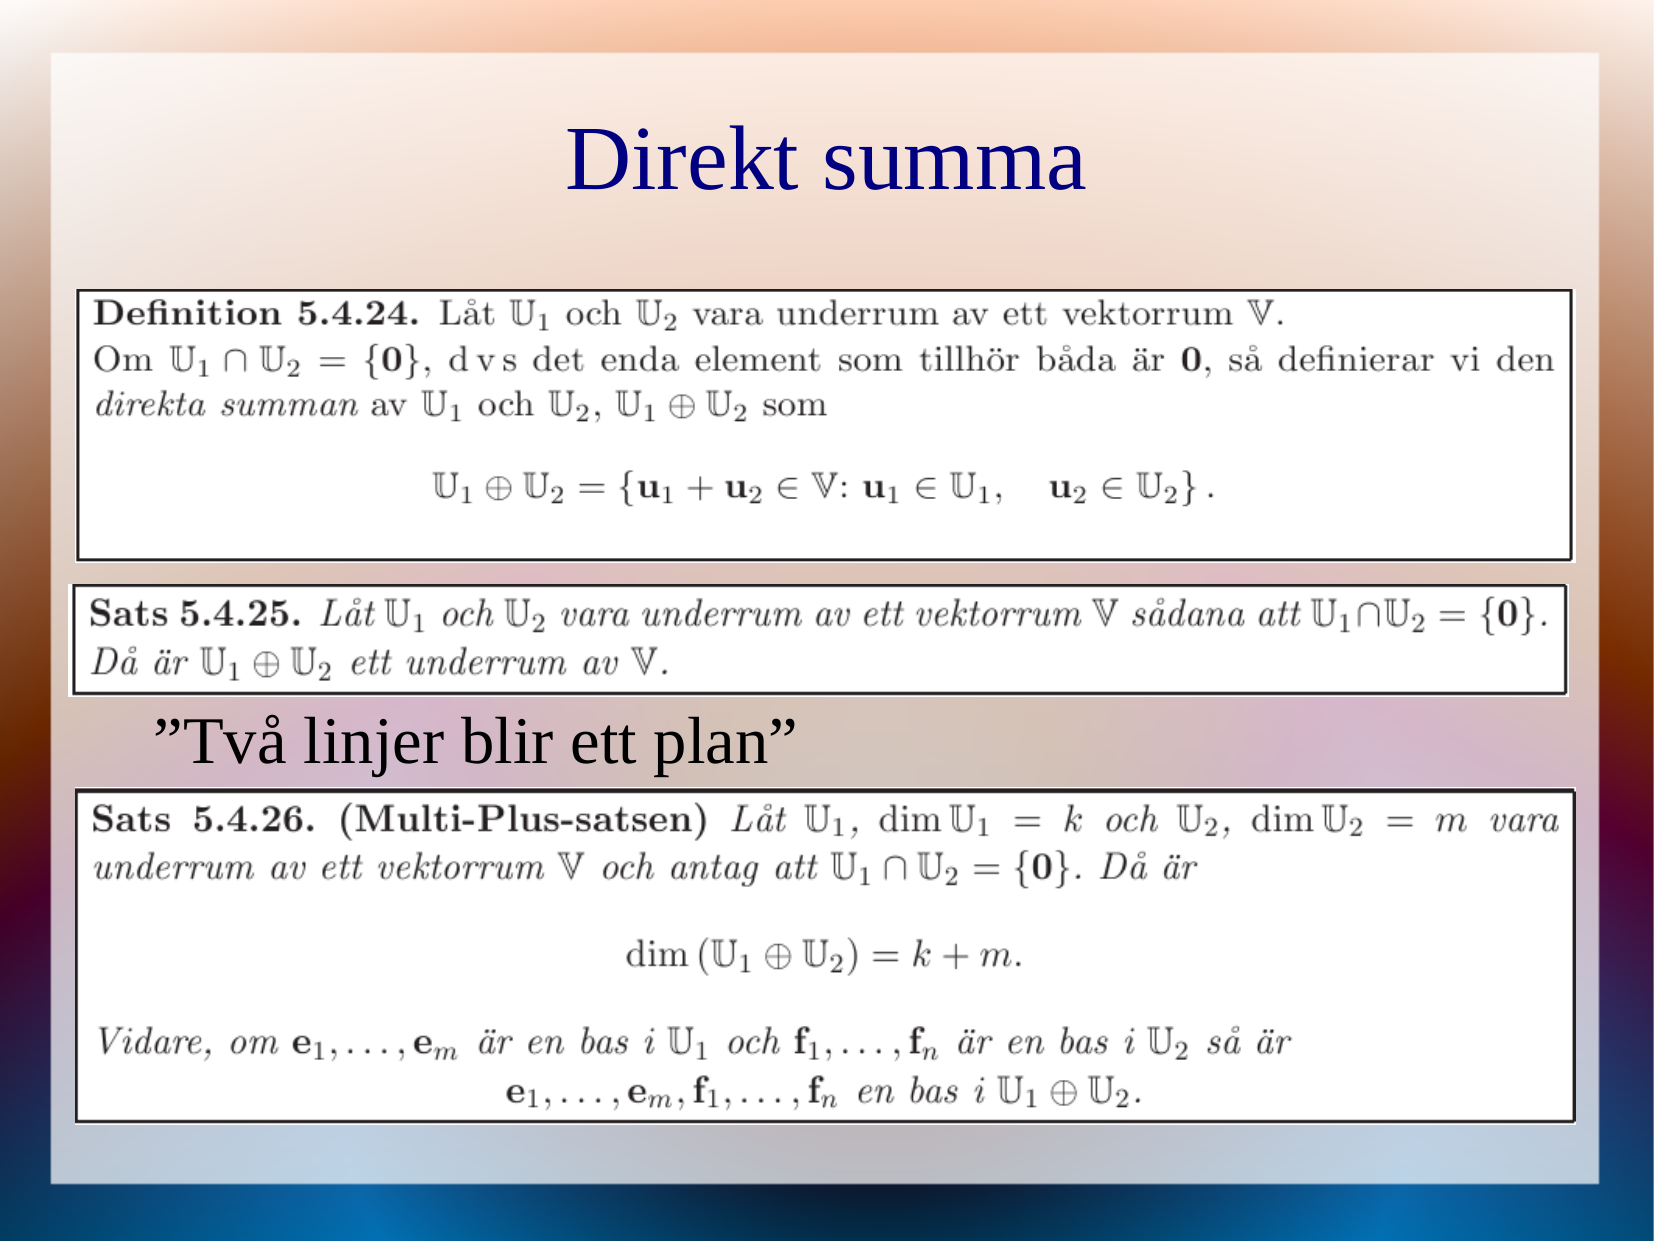

# Direkt summa
”Två linjer blir ett plan”